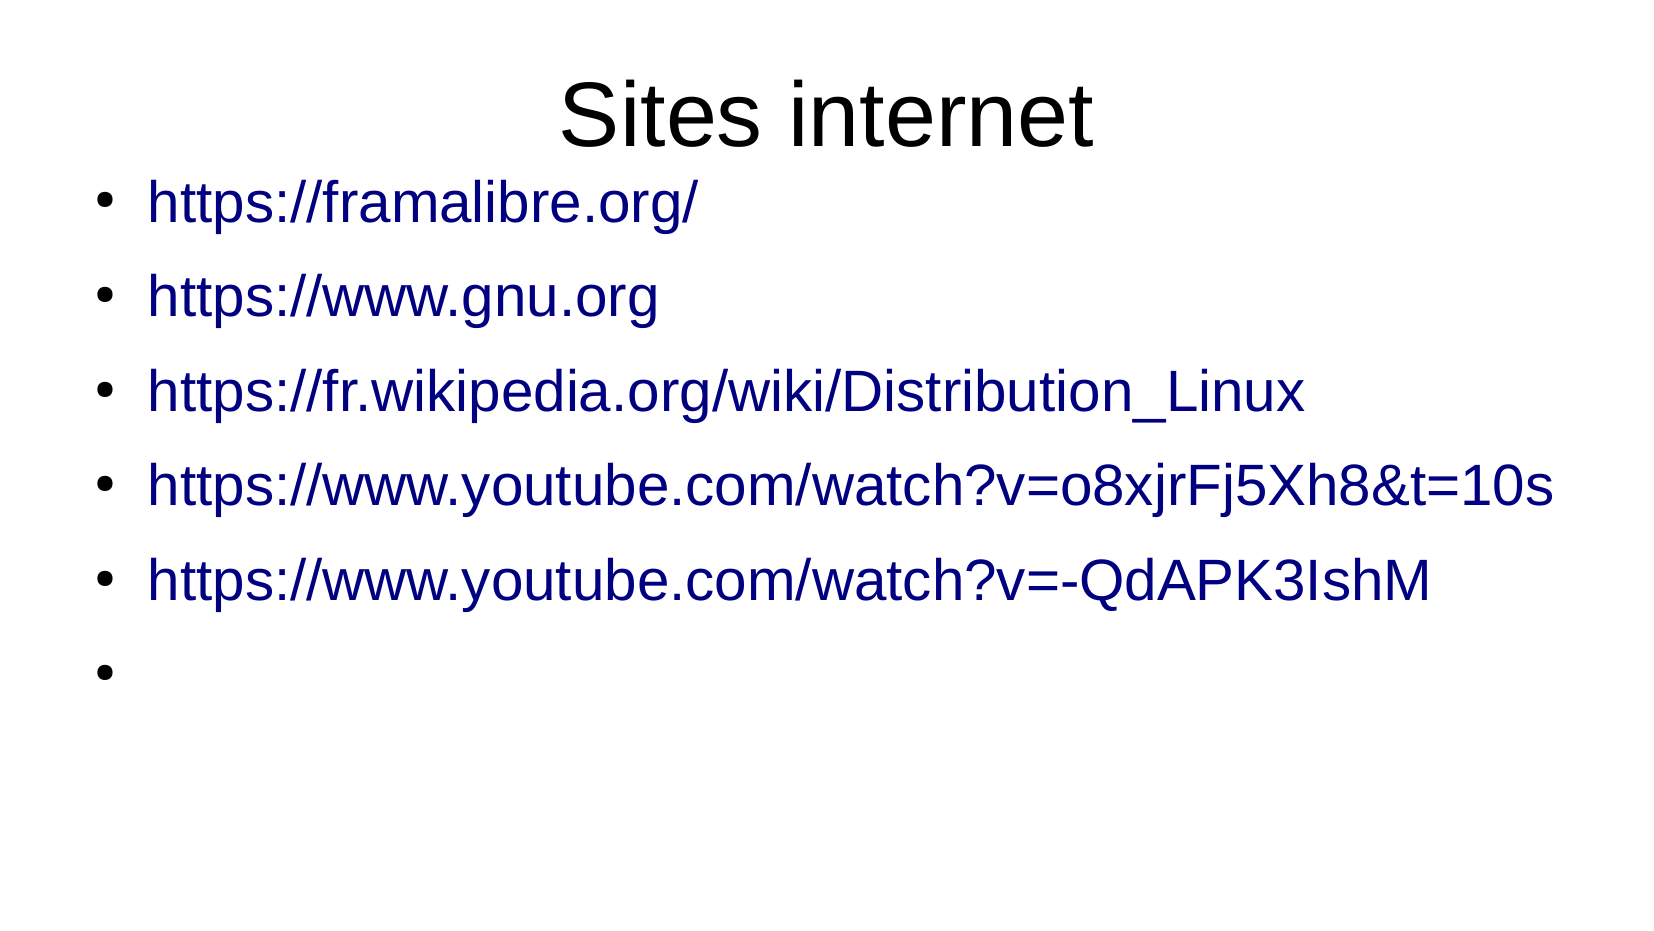

# Sites internet
https://framalibre.org/
https://www.gnu.org
https://fr.wikipedia.org/wiki/Distribution_Linux
https://www.youtube.com/watch?v=o8xjrFj5Xh8&t=10s
https://www.youtube.com/watch?v=-QdAPK3IshM